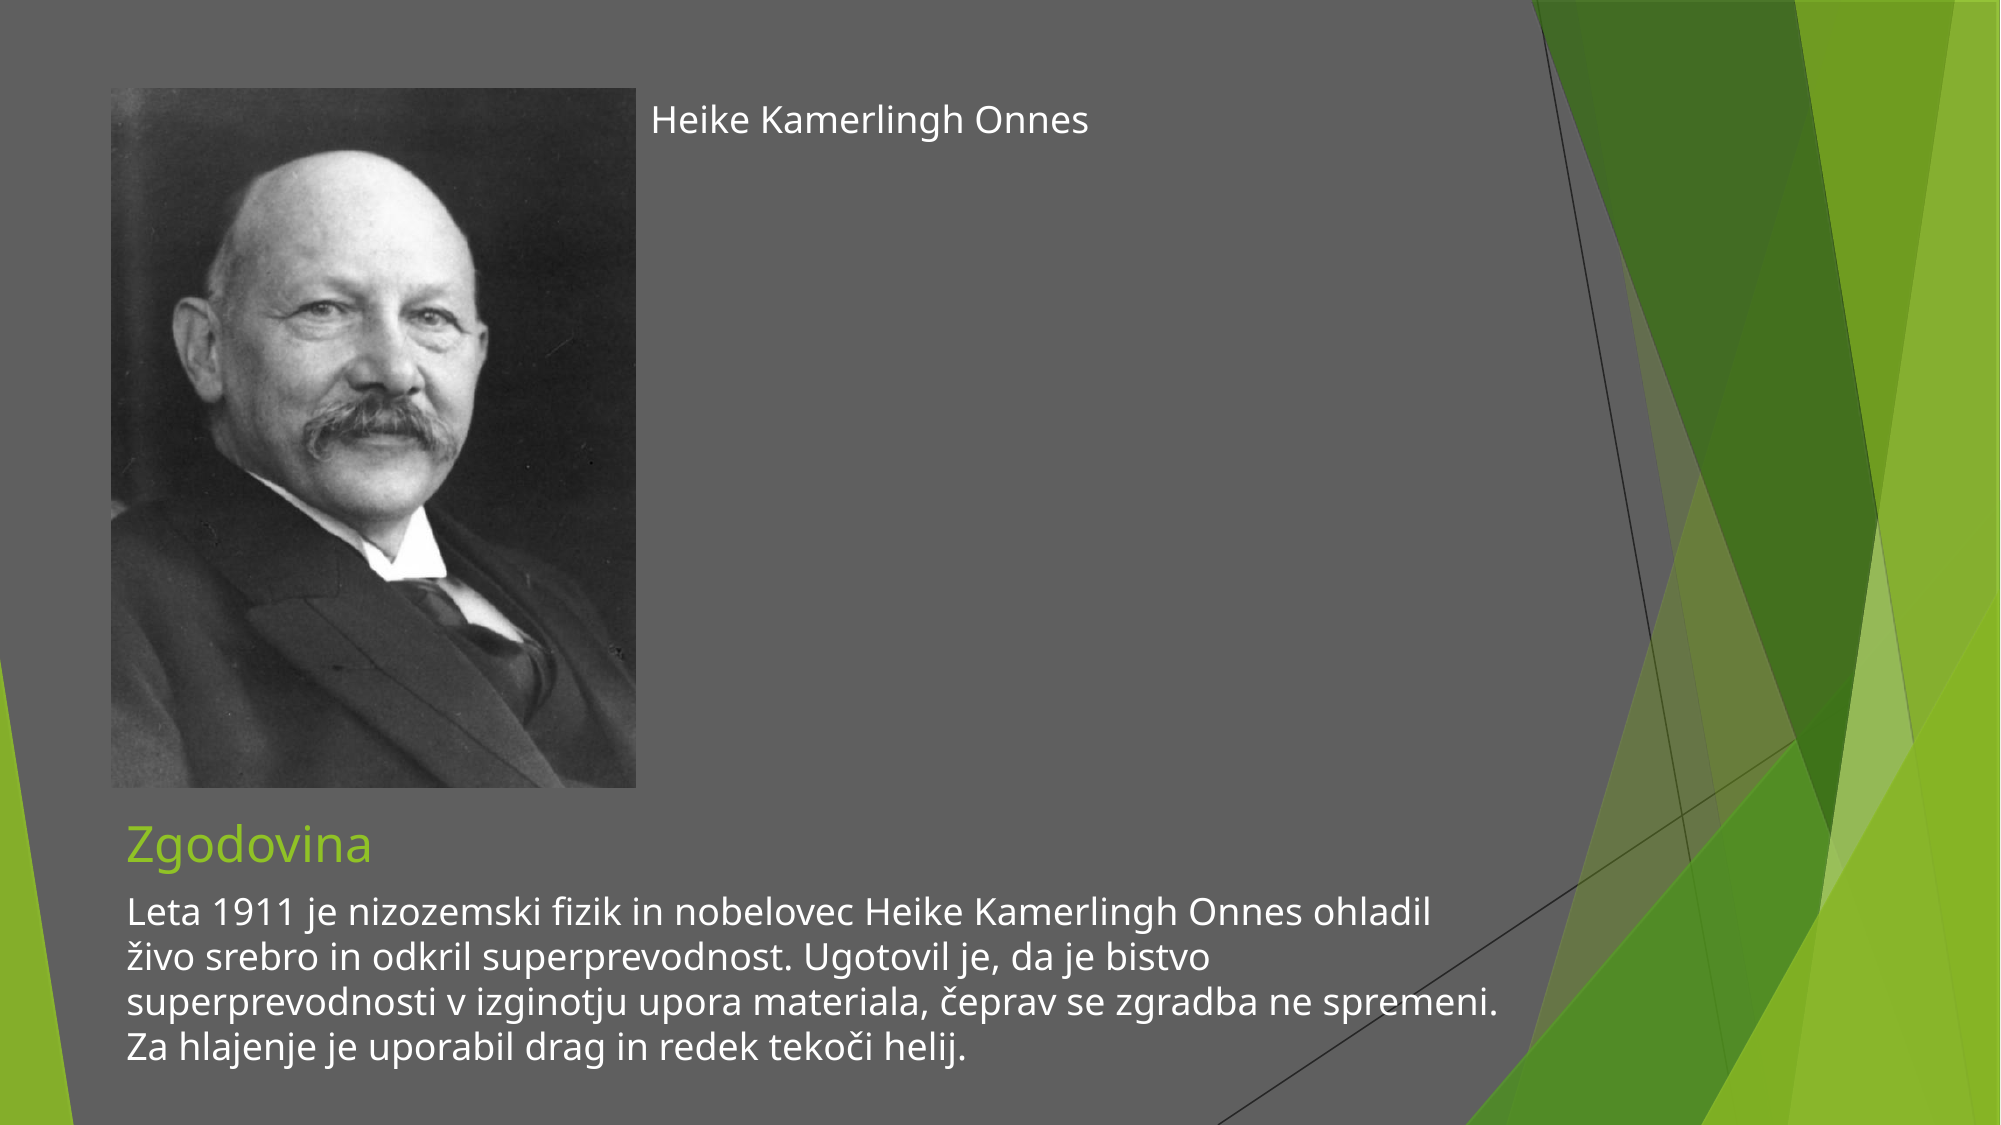

Heike Kamerlingh Onnes
# Zgodovina
Leta 1911 je nizozemski fizik in nobelovec Heike Kamerlingh Onnes ohladil živo srebro in odkril superprevodnost. Ugotovil je, da je bistvo superprevodnosti v izginotju upora materiala, čeprav se zgradba ne spremeni. Za hlajenje je uporabil drag in redek tekoči helij.